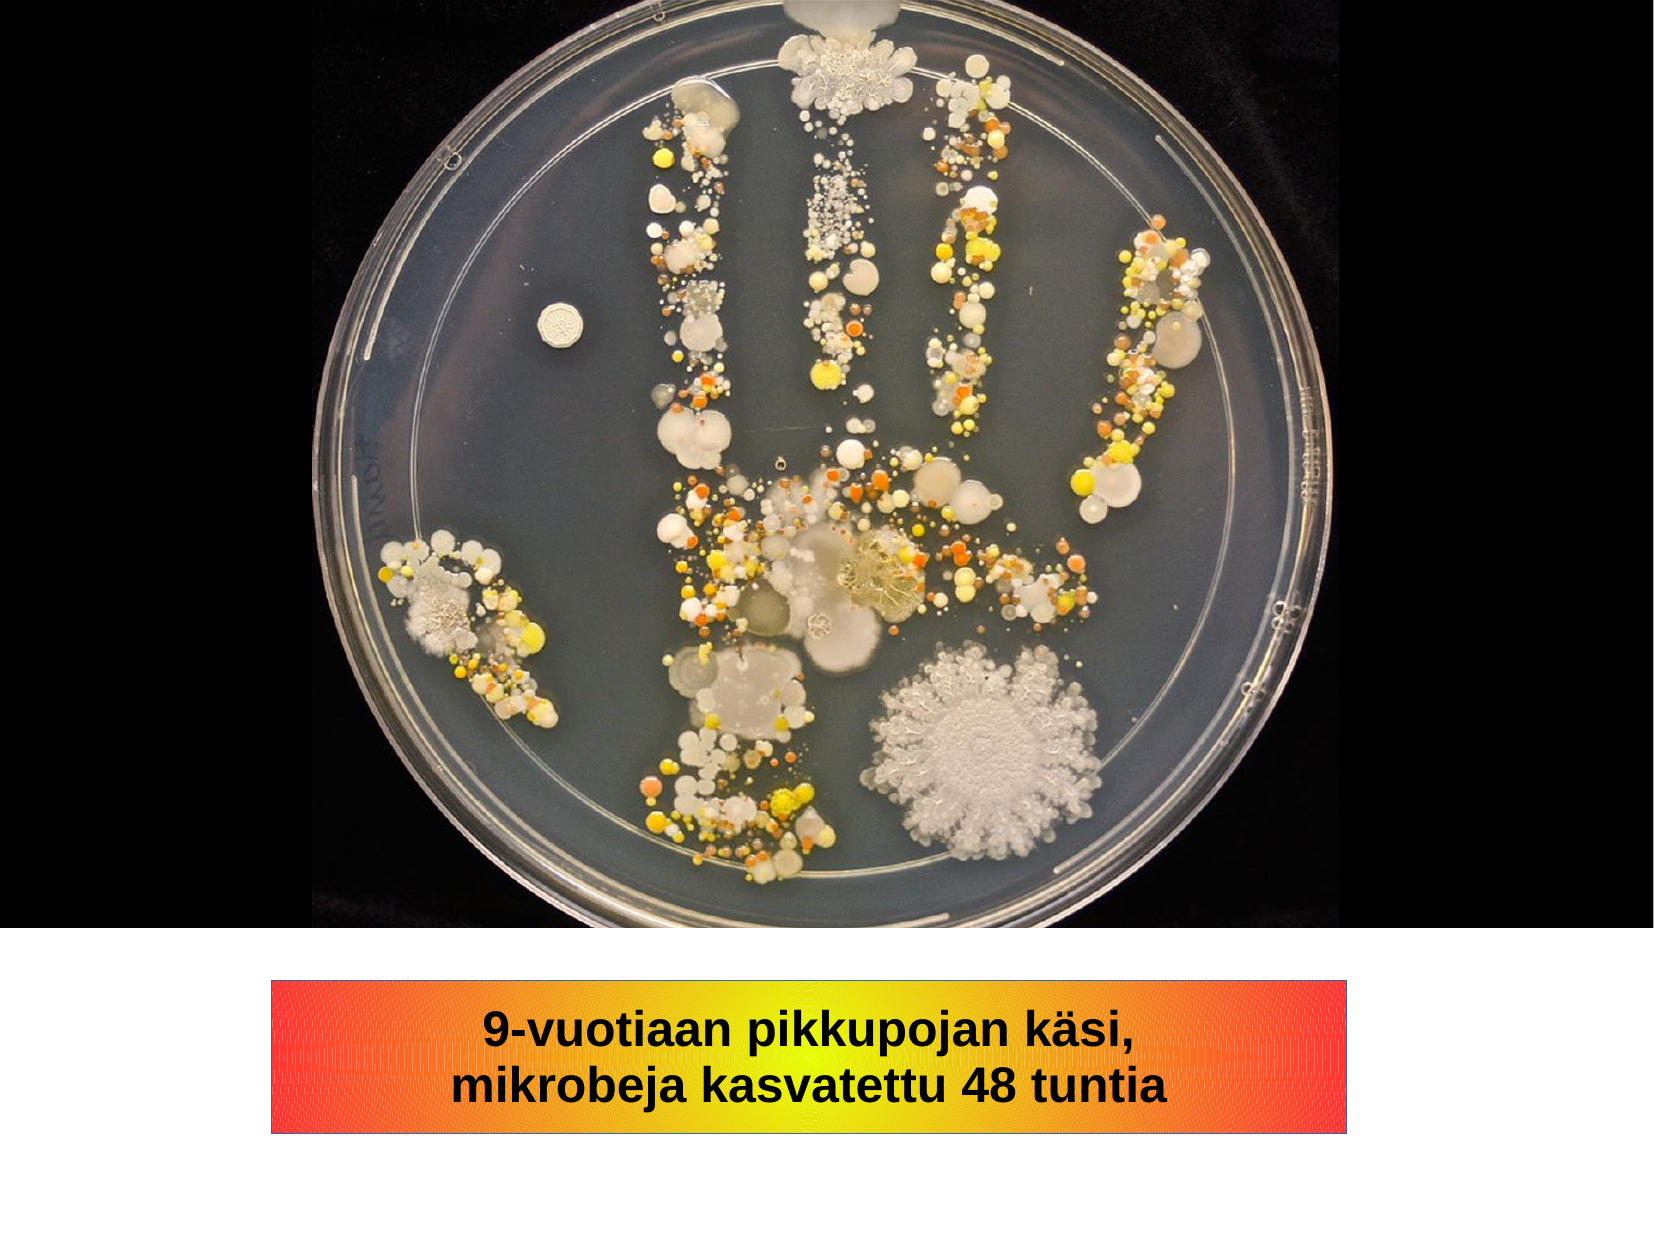

9-vuotiaan pikkupojan käsi,
mikrobeja kasvatettu 48 tuntia